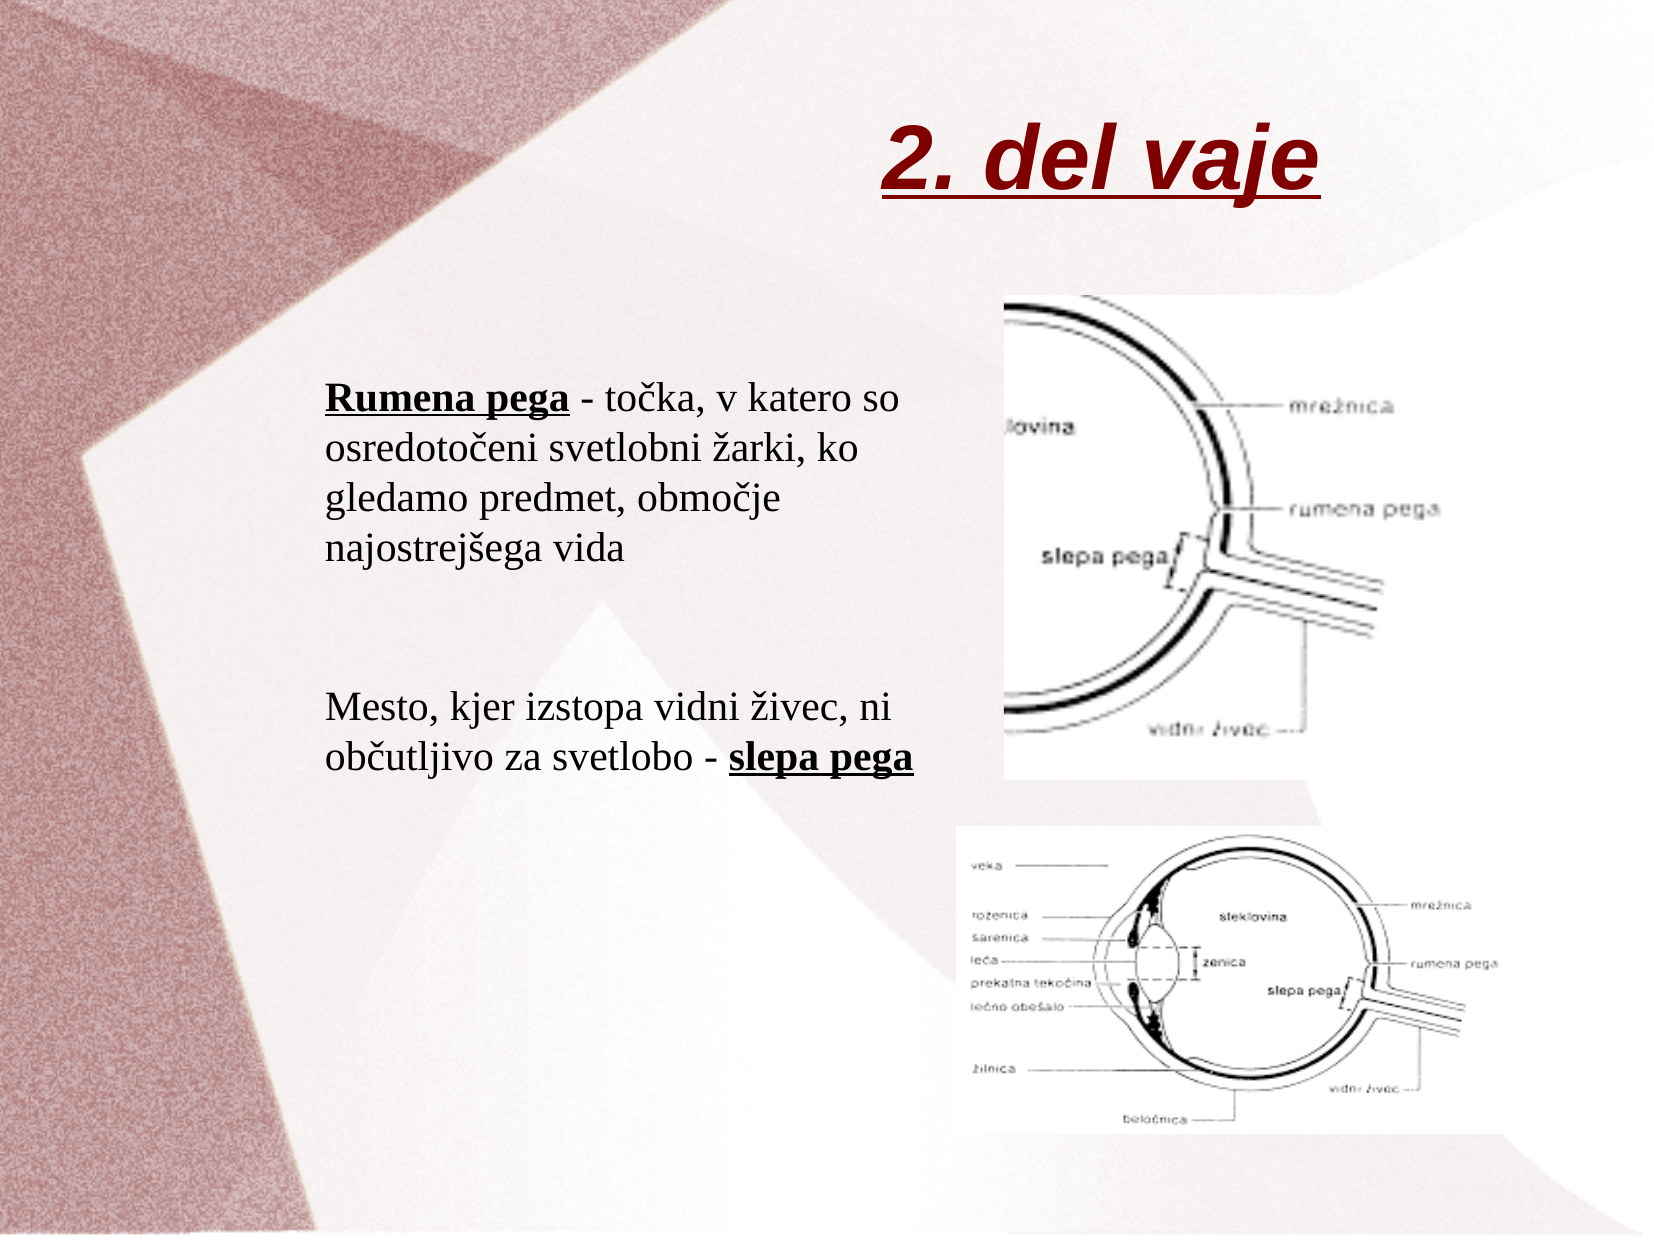

# 2. del vaje
Rumena pega - točka, v katero so osredotočeni svetlobni žarki, ko gledamo predmet, območje najostrejšega vida
Mesto, kjer izstopa vidni živec, ni občutljivo za svetlobo - slepa pega